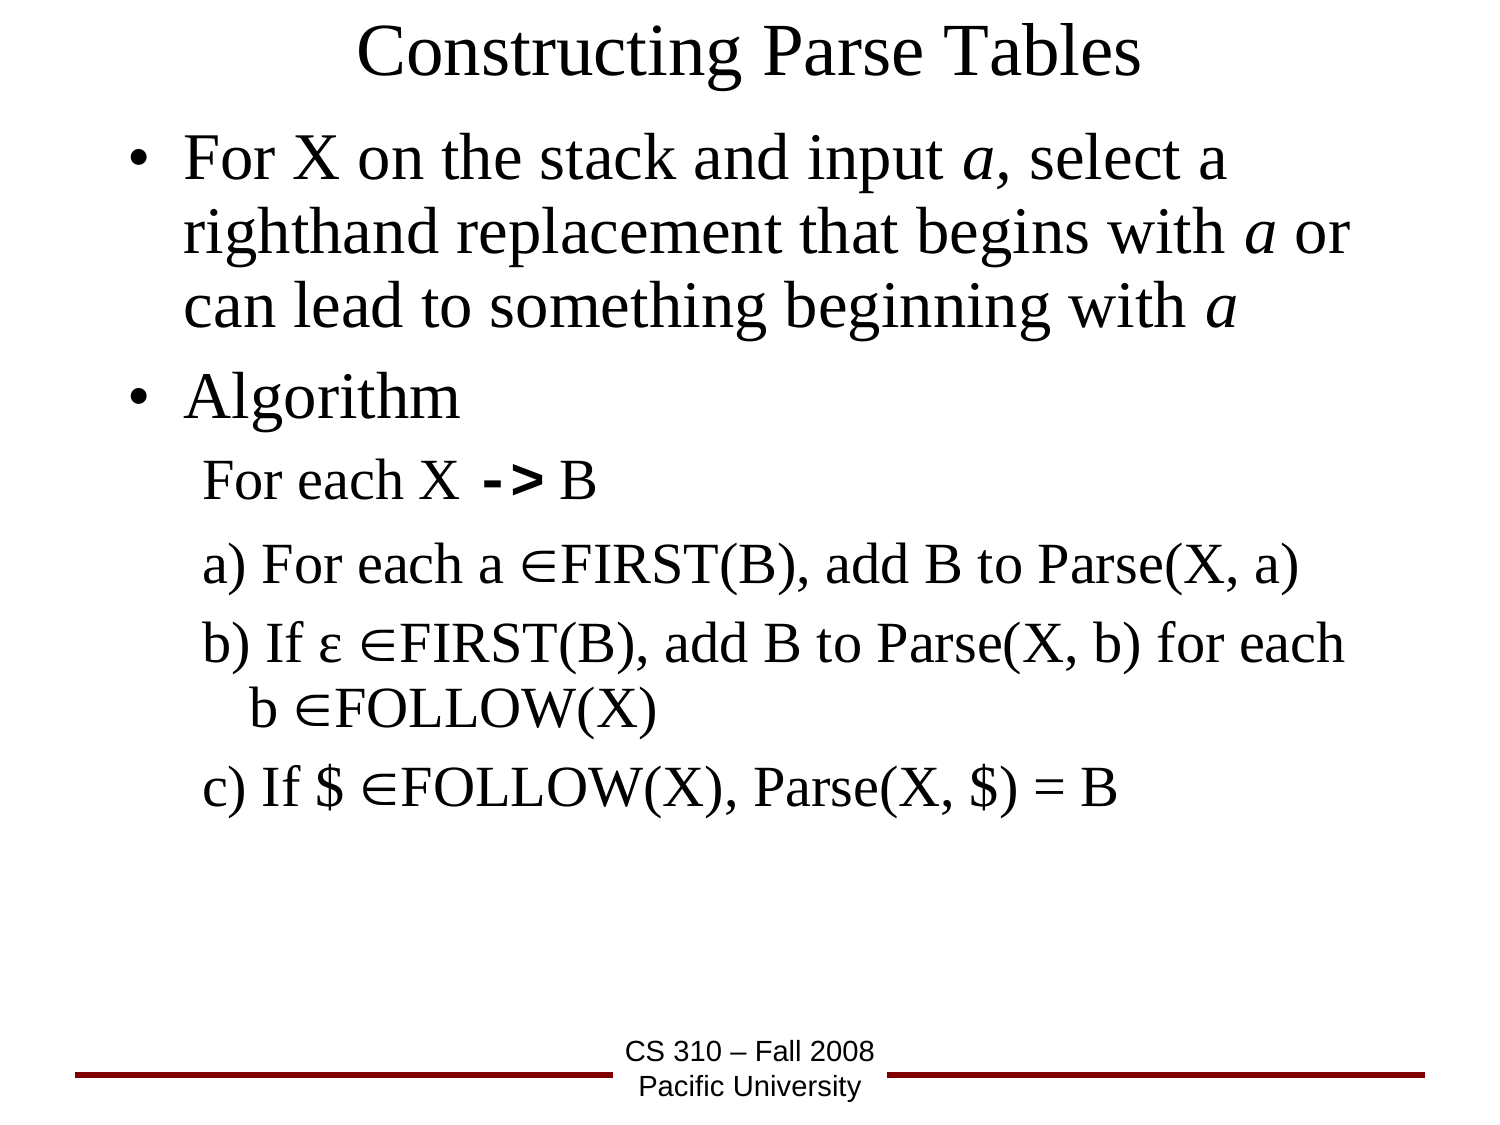

# Constructing Parse Tables
For X on the stack and input a, select a righthand replacement that begins with a or can lead to something beginning with a
Algorithm
For each X -> B
a) For each a FIRST(B), add B to Parse(X, a)
b) If ε FIRST(B), add B to Parse(X, b) for each b FOLLOW(X)
c) If $ FOLLOW(X), Parse(X, $) = B